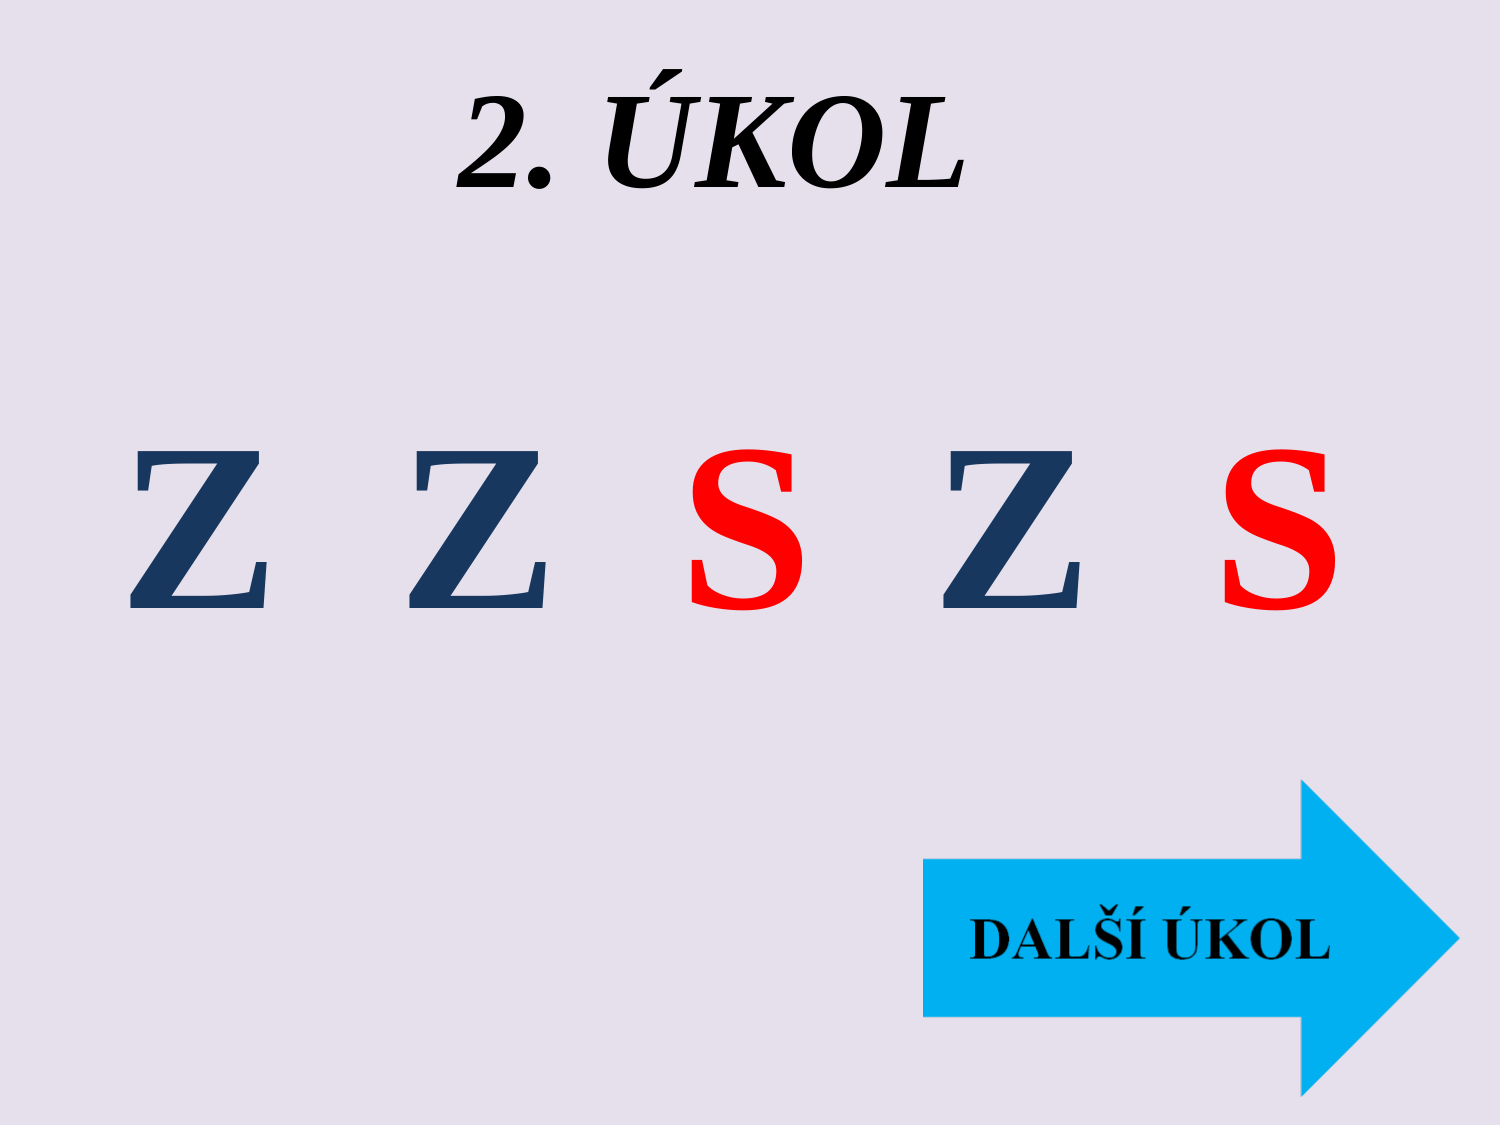

2. ÚKOL
Z Z S Z S